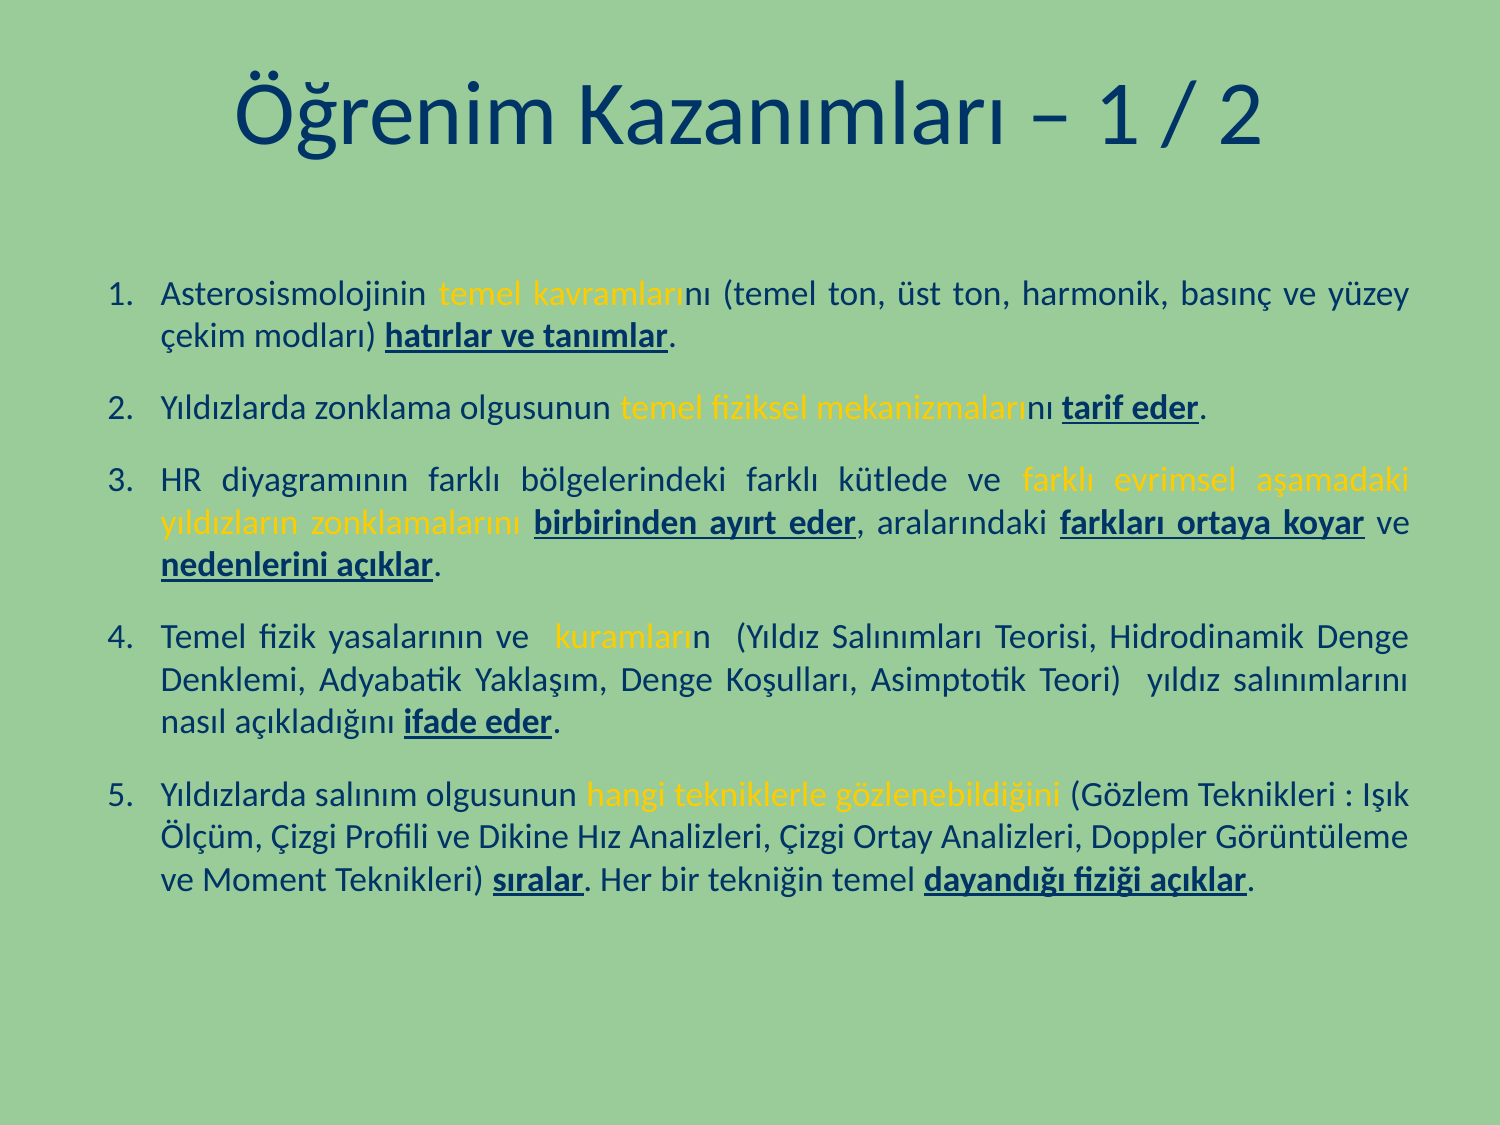

# Öğrenim Kazanımları – 1 / 2
Asterosismolojinin temel kavramlarını (temel ton, üst ton, harmonik, basınç ve yüzey çekim modları) hatırlar ve tanımlar.
Yıldızlarda zonklama olgusunun temel fiziksel mekanizmalarını tarif eder.
HR diyagramının farklı bölgelerindeki farklı kütlede ve farklı evrimsel aşamadaki yıldızların zonklamalarını birbirinden ayırt eder, aralarındaki farkları ortaya koyar ve nedenlerini açıklar.
Temel fizik yasalarının ve kuramların (Yıldız Salınımları Teorisi, Hidrodinamik Denge Denklemi, Adyabatik Yaklaşım, Denge Koşulları, Asimptotik Teori) yıldız salınımlarını nasıl açıkladığını ifade eder.
Yıldızlarda salınım olgusunun hangi tekniklerle gözlenebildiğini (Gözlem Teknikleri : Işık Ölçüm, Çizgi Profili ve Dikine Hız Analizleri, Çizgi Ortay Analizleri, Doppler Görüntüleme ve Moment Teknikleri) sıralar. Her bir tekniğin temel dayandığı fiziği açıklar.